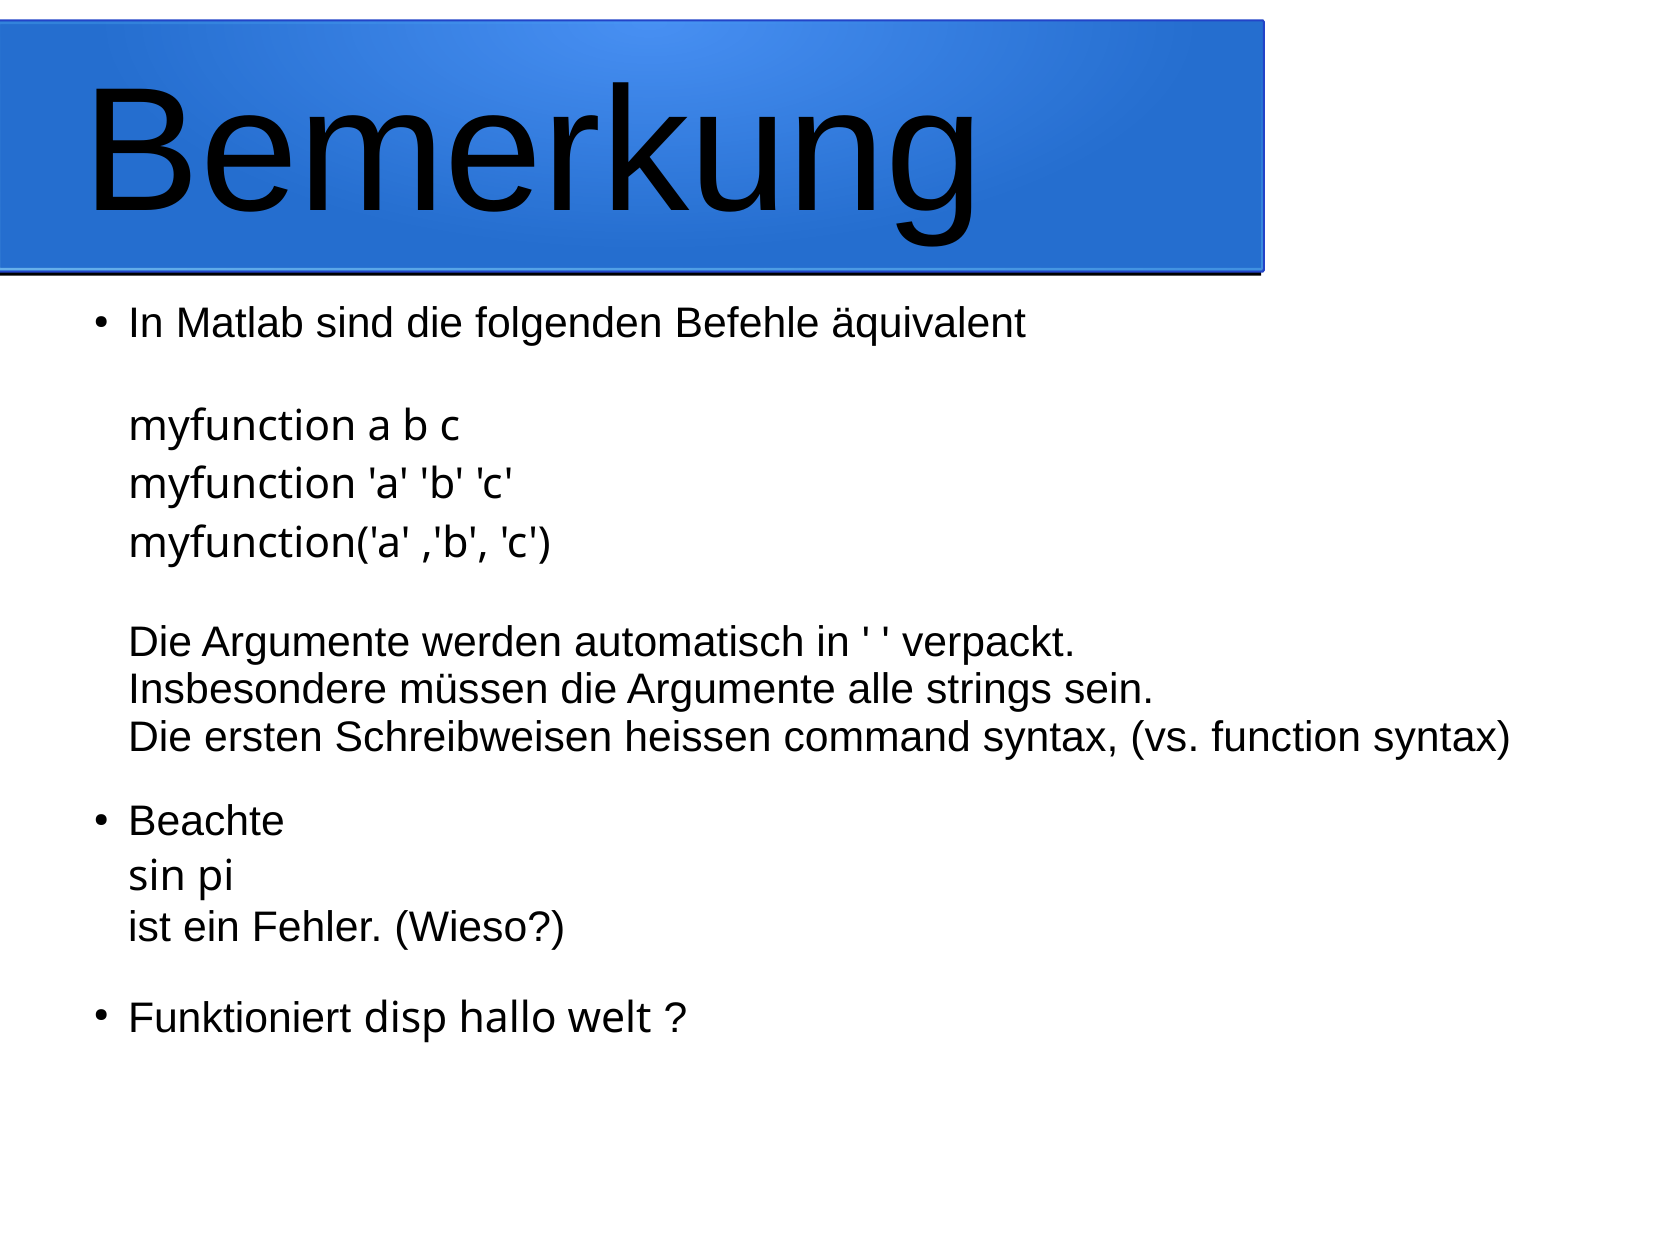

# Bemerkung
In Matlab sind die folgenden Befehle äquivalent
myfunction a b c
myfunction 'a' 'b' 'c'
myfunction('a' ,'b', 'c')
Die Argumente werden automatisch in ' ' verpackt.
Insbesondere müssen die Argumente alle strings sein.
Die ersten Schreibweisen heissen command syntax, (vs. function syntax)
Beachte
sin pi
ist ein Fehler. (Wieso?)
Funktioniert disp hallo welt ?